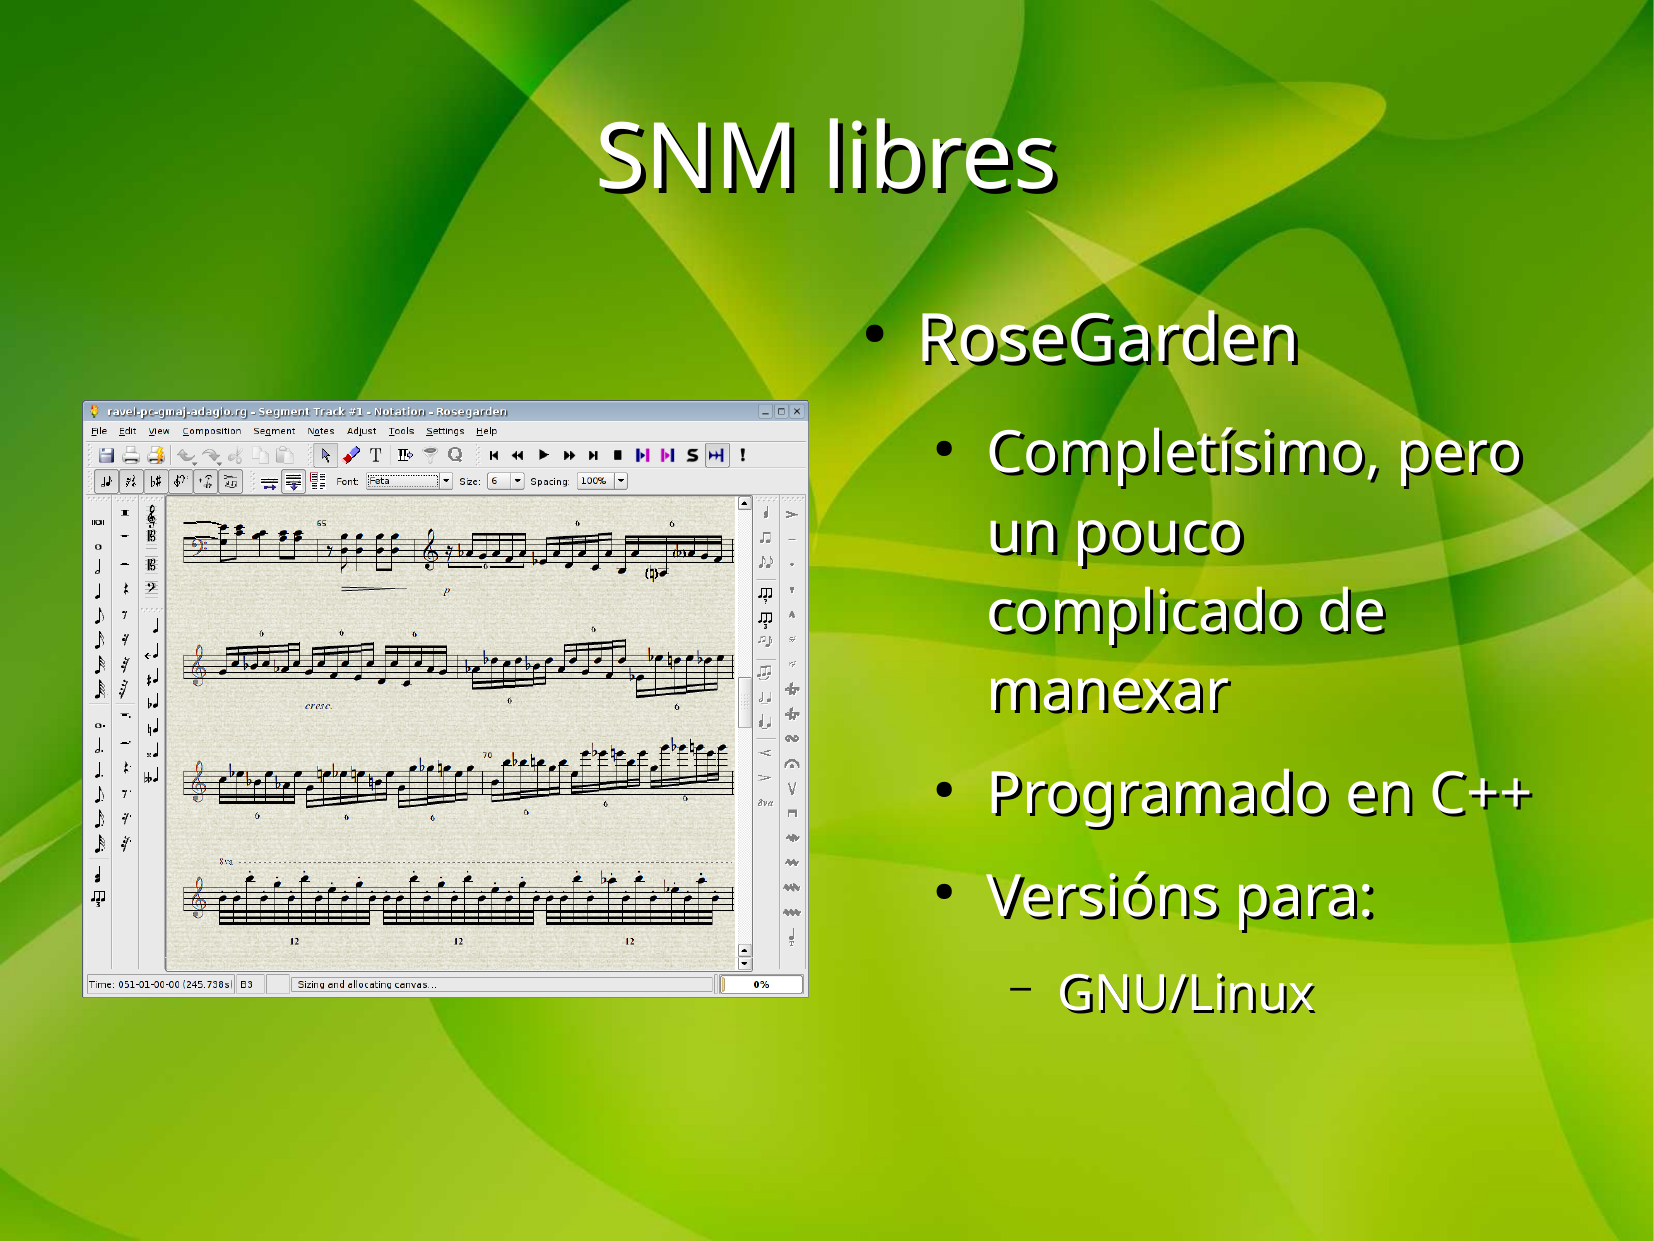

# SNM libres
RoseGarden
Completísimo, pero un pouco complicado de manexar
Programado en C++
Versións para:
GNU/Linux